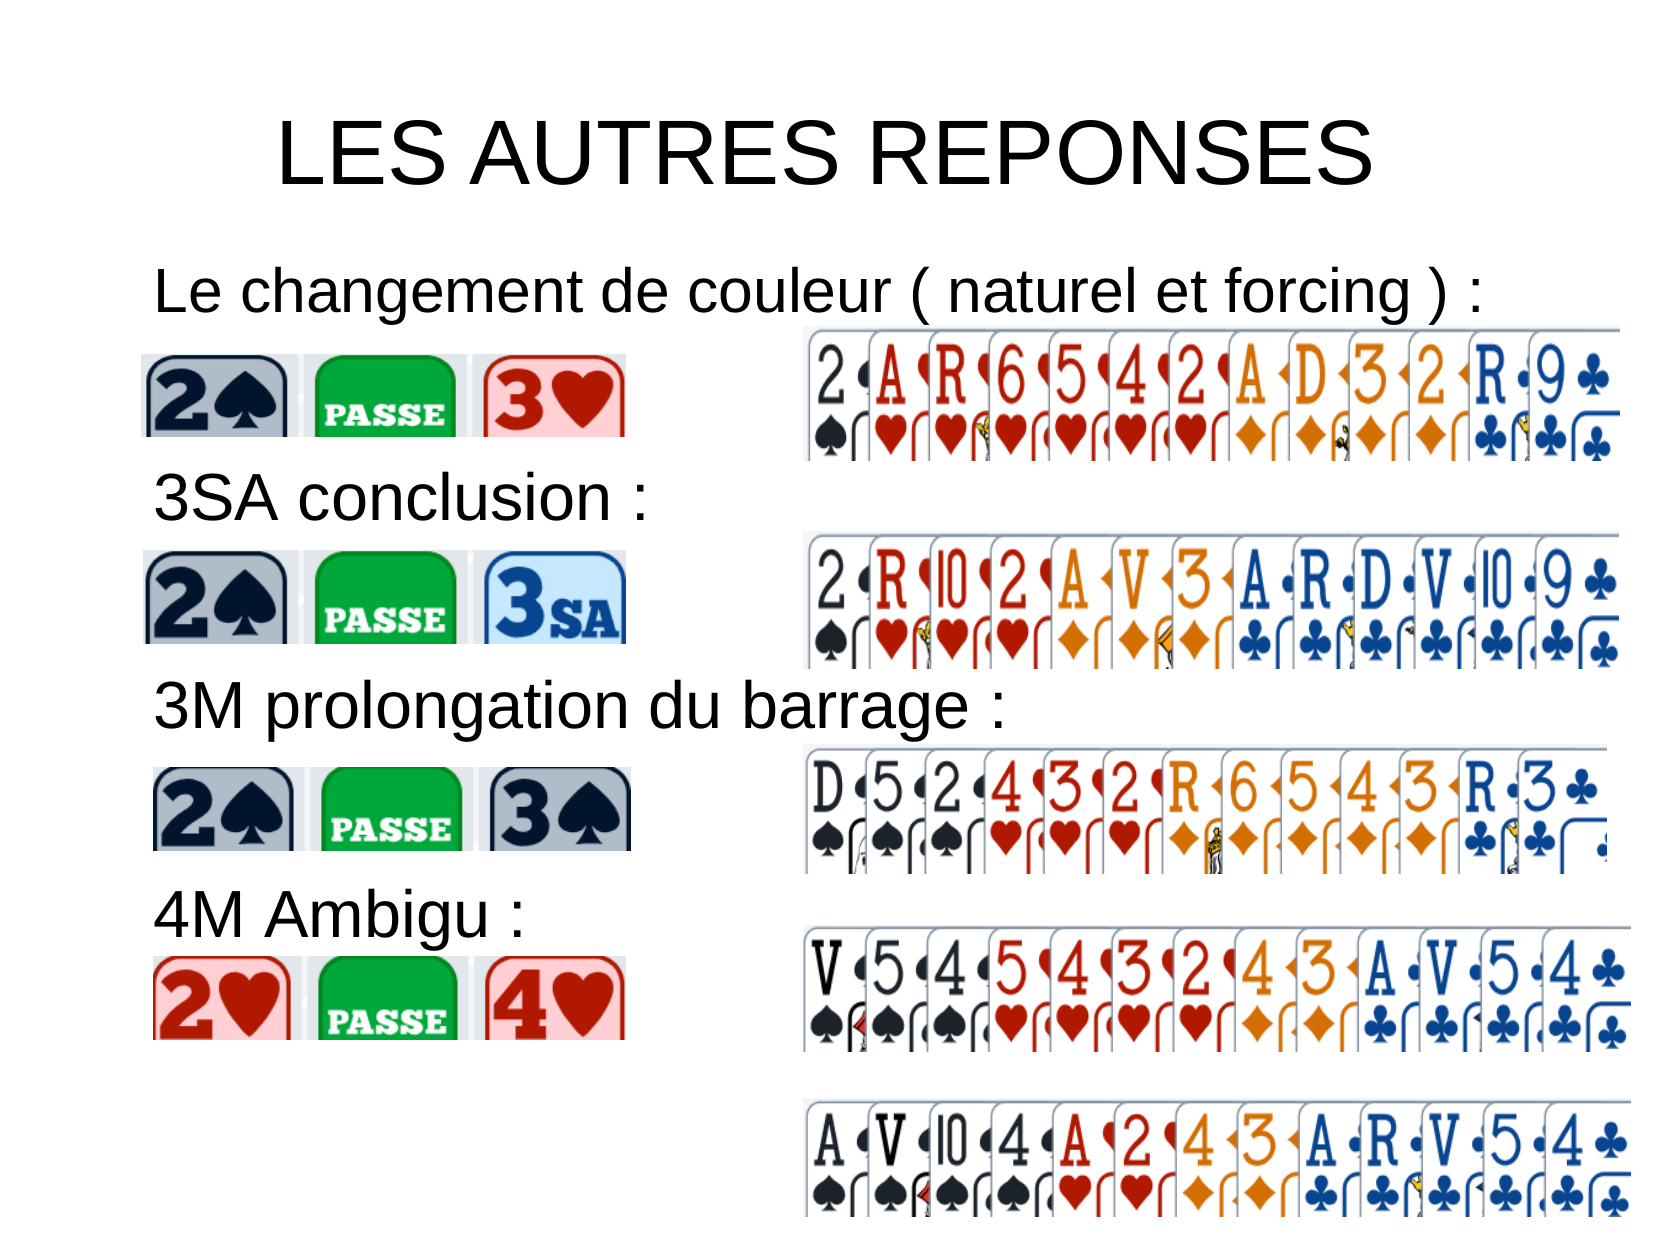

# LES AUTRES REPONSES
Le changement de couleur ( naturel et forcing ) :
3SA conclusion :
3M prolongation du barrage :
4M Ambigu :